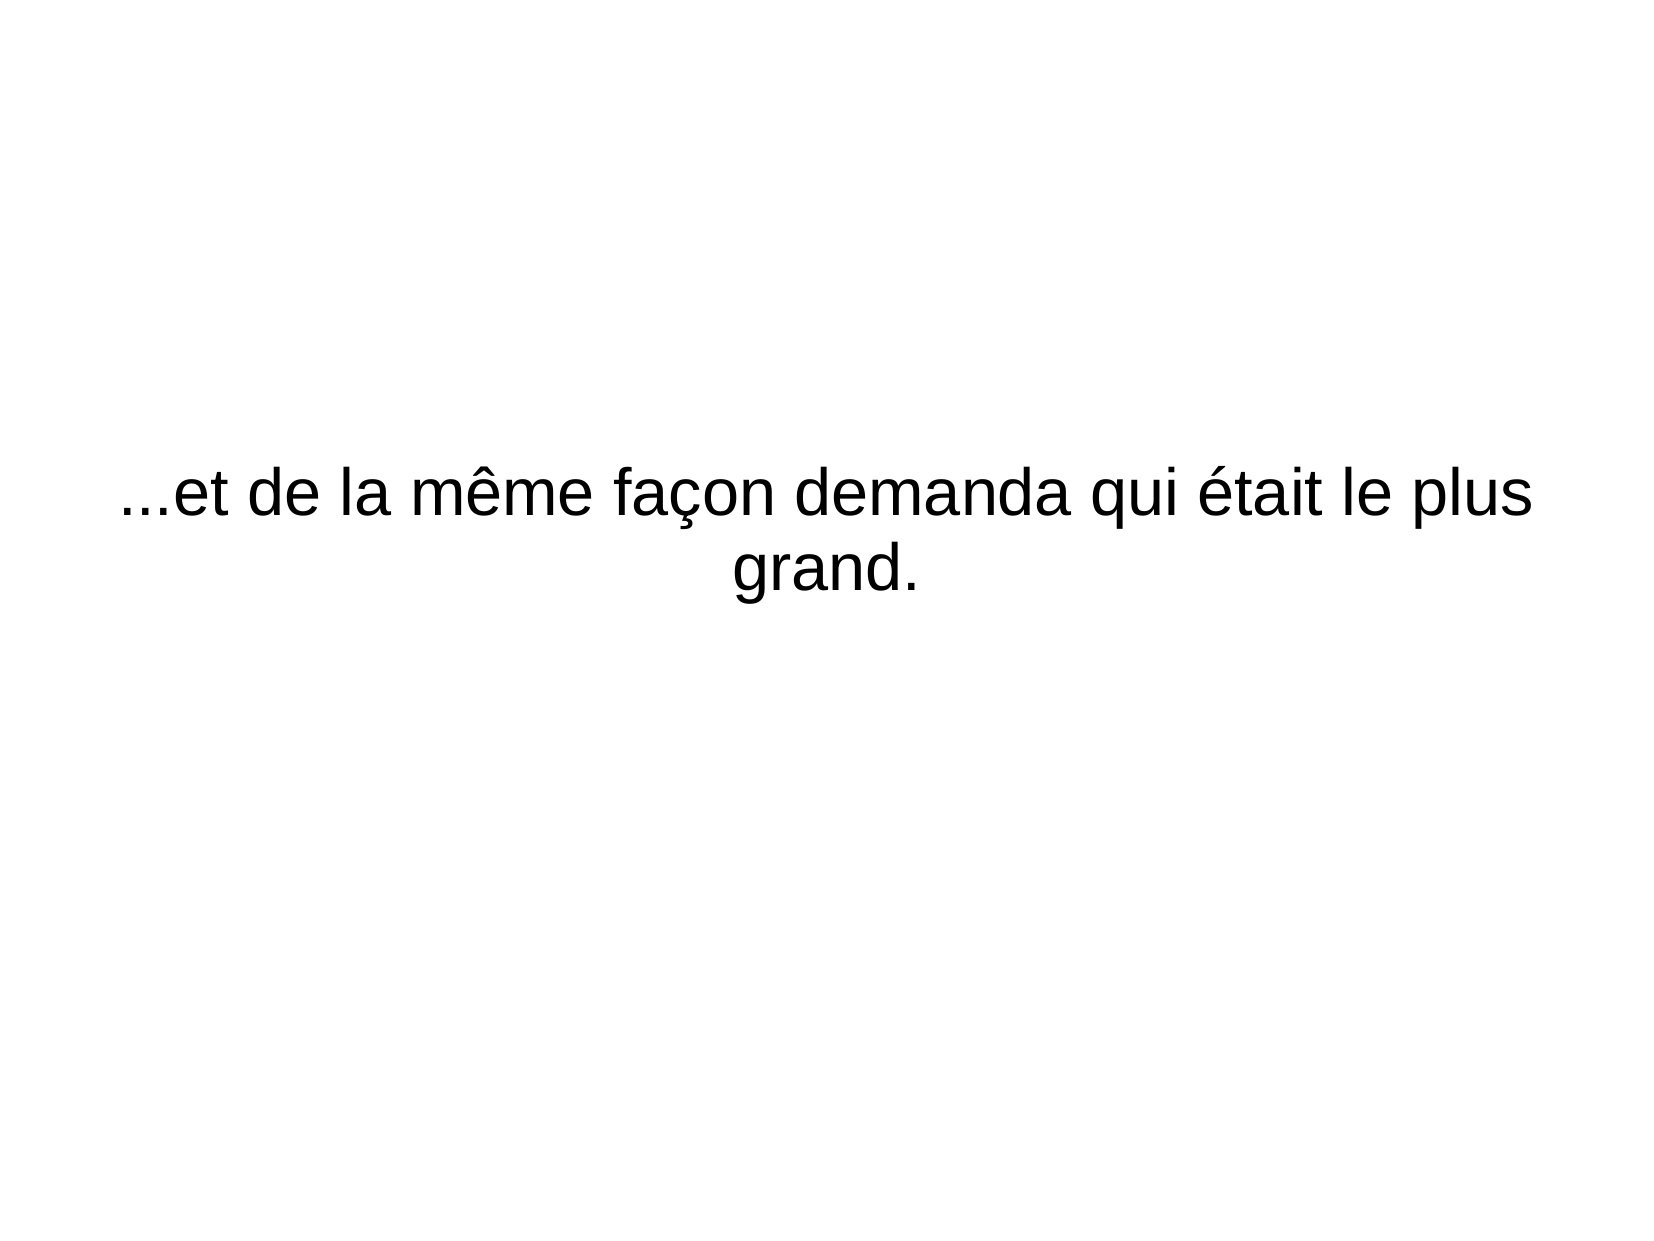

# ...et de la même façon demanda qui était le plus grand.